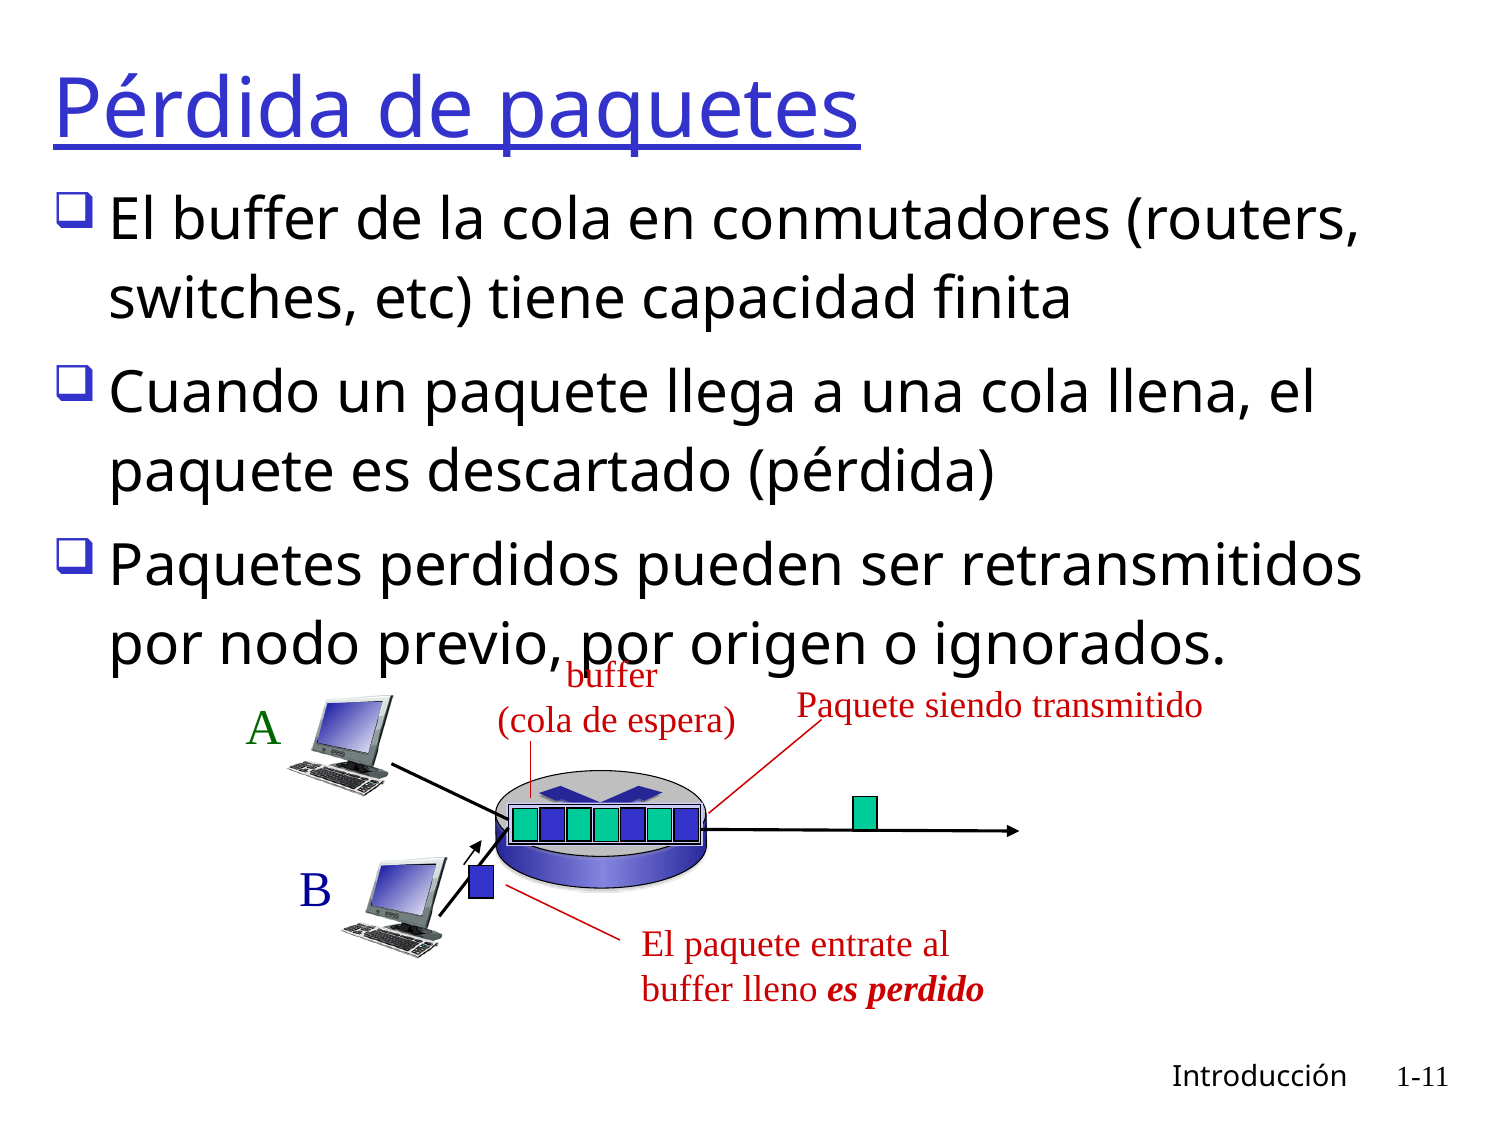

# Pérdida de paquetes
El buffer de la cola en conmutadores (routers, switches, etc) tiene capacidad finita
Cuando un paquete llega a una cola llena, el paquete es descartado (pérdida)
Paquetes perdidos pueden ser retransmitidos por nodo previo, por origen o ignorados.
buffer
(cola de espera)
Paquete siendo transmitido
A
B
El paquete entrate al
buffer lleno es perdido
 Introducción